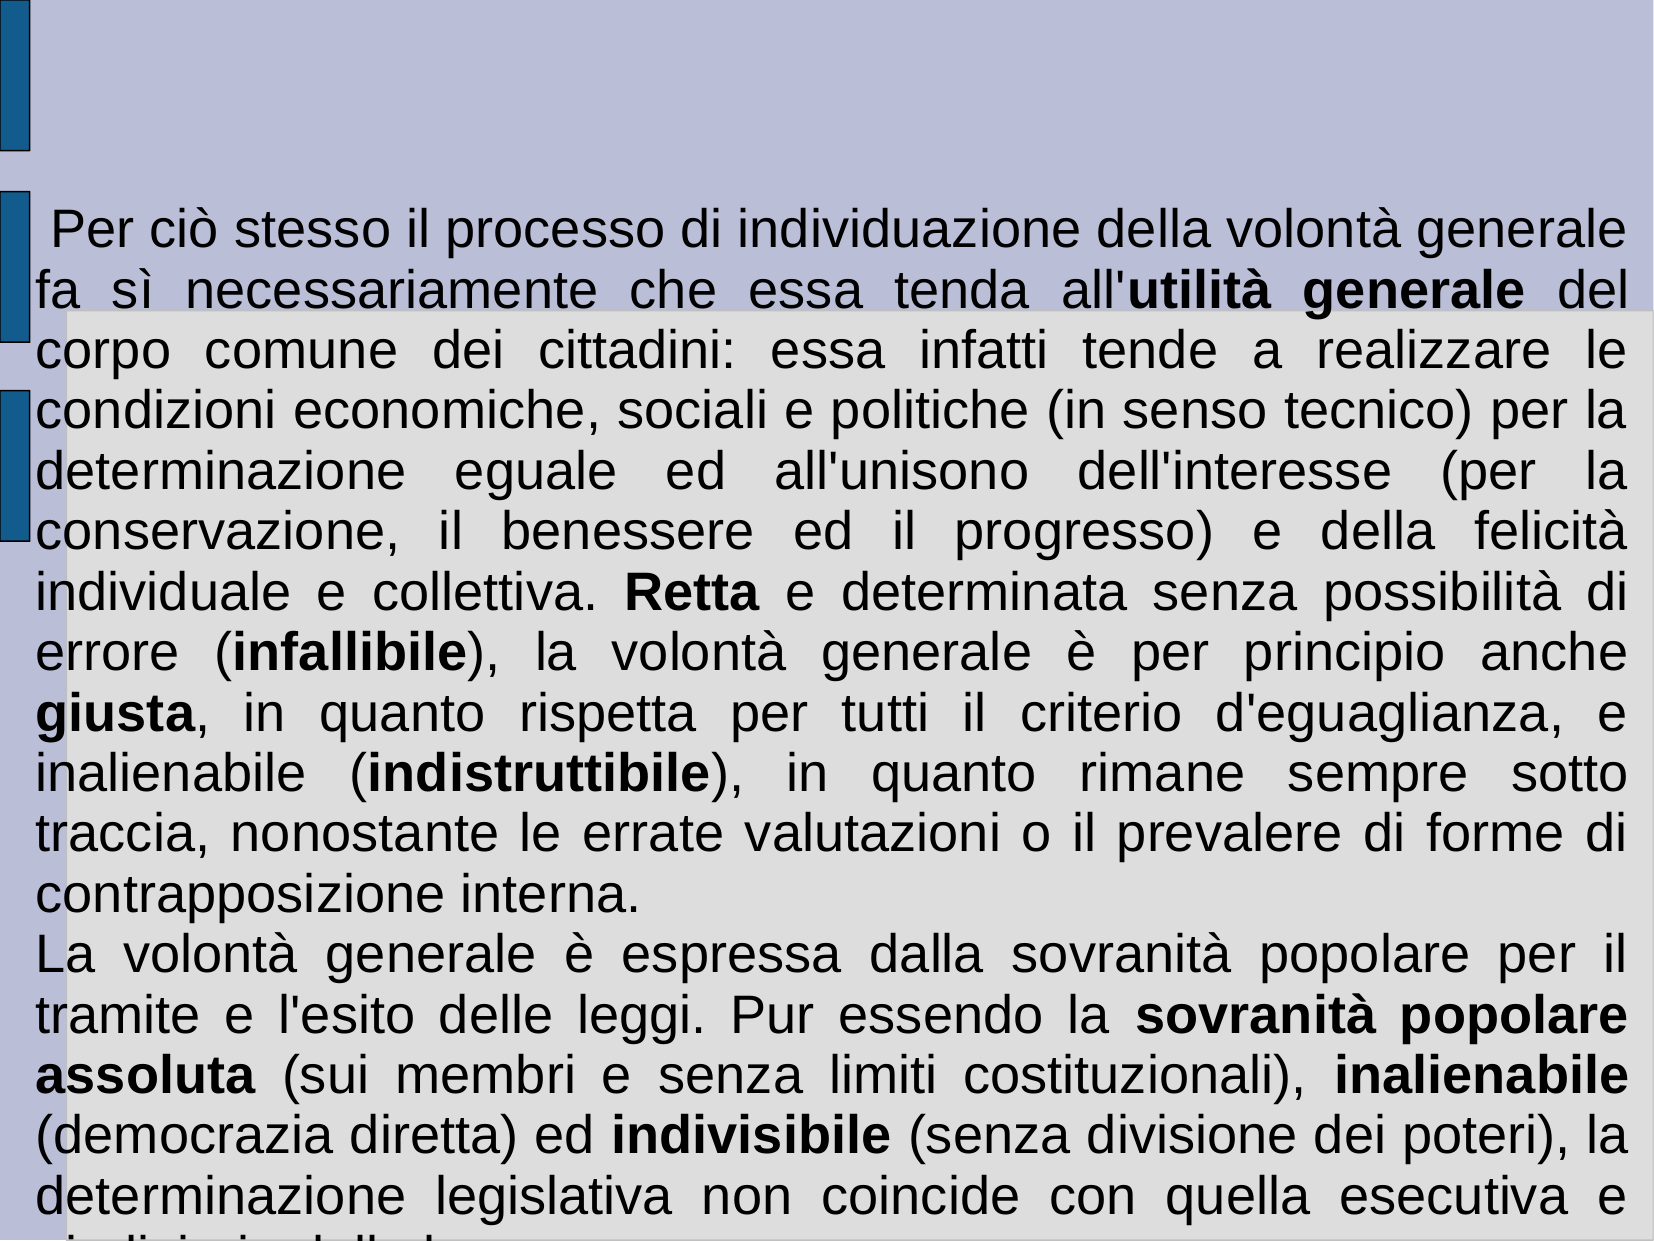

#
 Per ciò stesso il processo di individuazione della volontà generale fa sì necessariamente che essa tenda all'utilità generale del corpo comune dei cittadini: essa infatti tende a realizzare le condizioni economiche, sociali e politiche (in senso tecnico) per la determinazione eguale ed all'unisono dell'interesse (per la conservazione, il benessere ed il progresso) e della felicità individuale e collettiva. Retta e determinata senza possibilità di errore (infallibile), la volontà generale è per principio anche giusta, in quanto rispetta per tutti il criterio d'eguaglianza, e inalienabile (indistruttibile), in quanto rimane sempre sotto traccia, nonostante le errate valutazioni o il prevalere di forme di contrapposizione interna.
La volontà generale è espressa dalla sovranità popolare per il tramite e l'esito delle leggi. Pur essendo la sovranità popolare assoluta (sui membri e senza limiti costituzionali), inalienabile (democrazia diretta) ed indivisibile (senza divisione dei poteri), la determinazione legislativa non coincide con quella esecutiva e giudiziaria della legge.